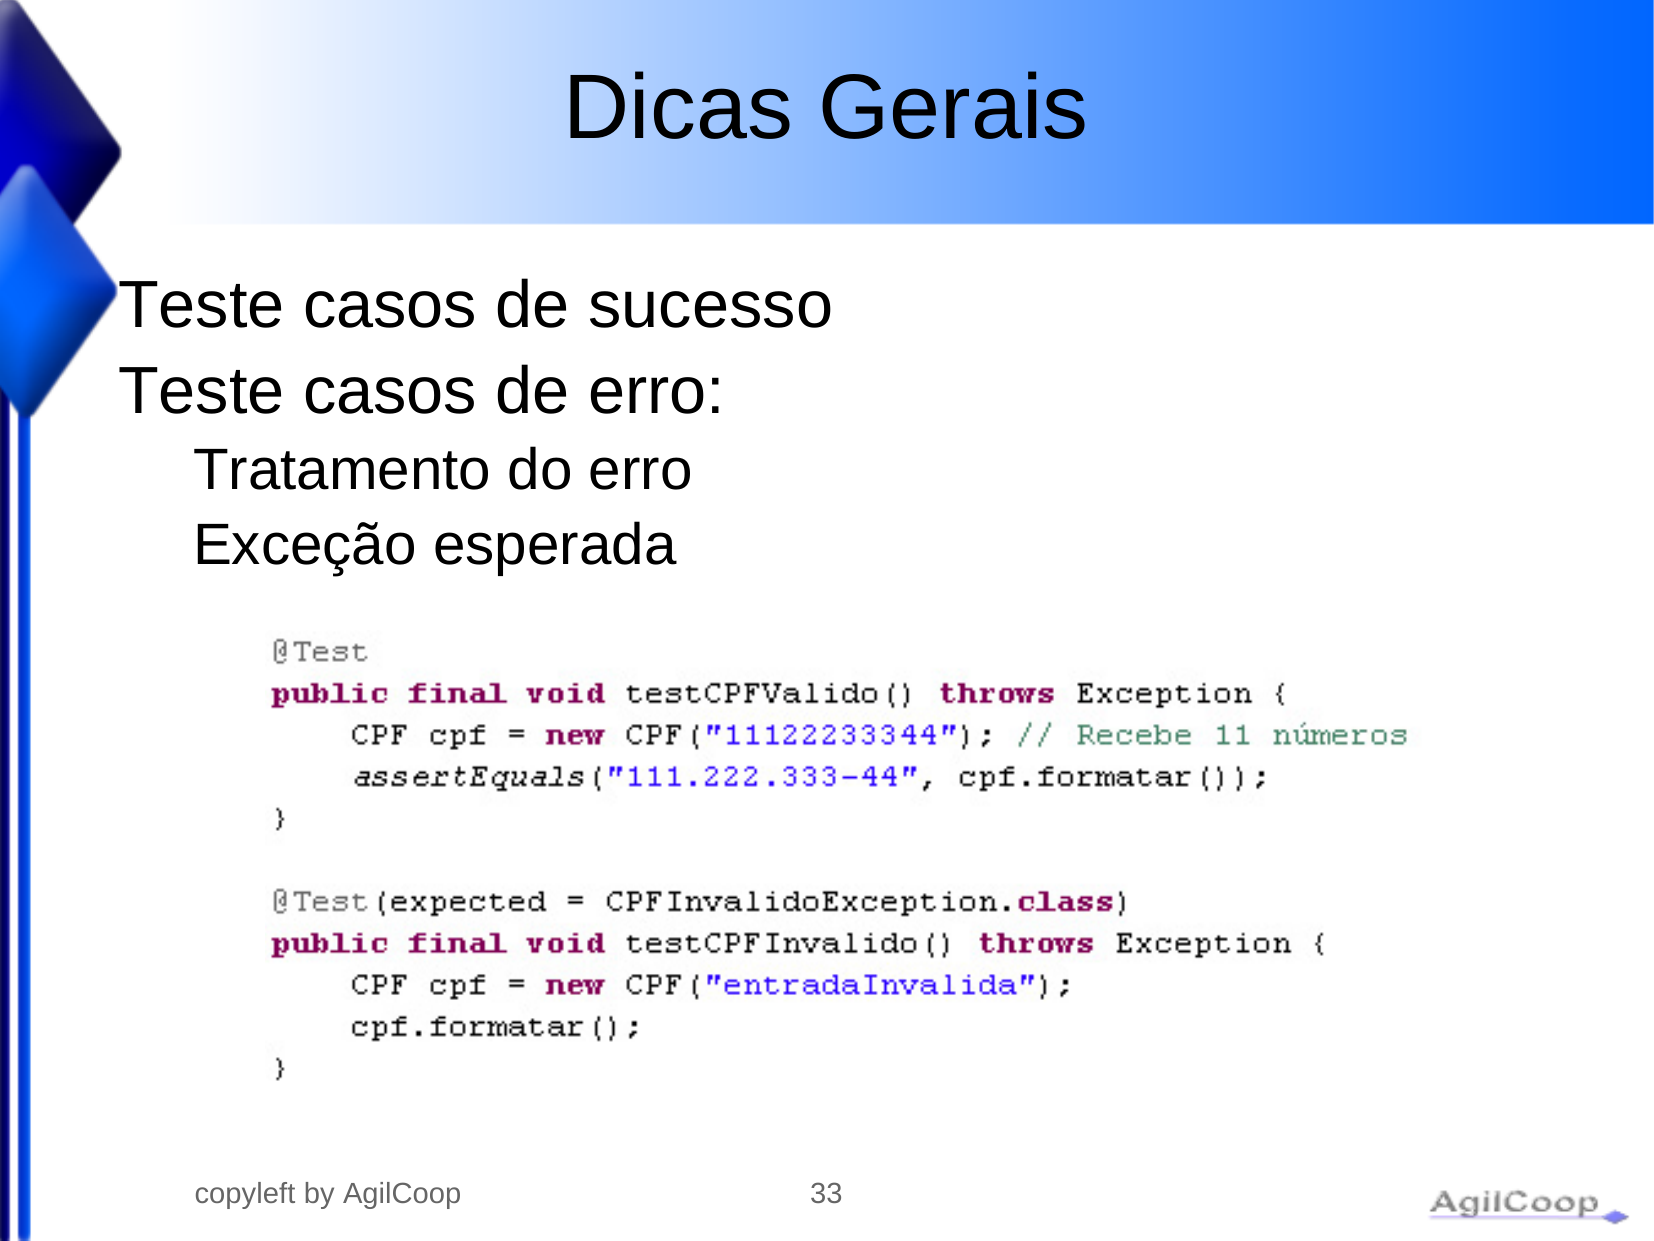

# Dicas Gerais
Teste casos de sucesso
Teste casos de erro:
Tratamento do erro
Exceção esperada
copyleft by AgilCoop
33